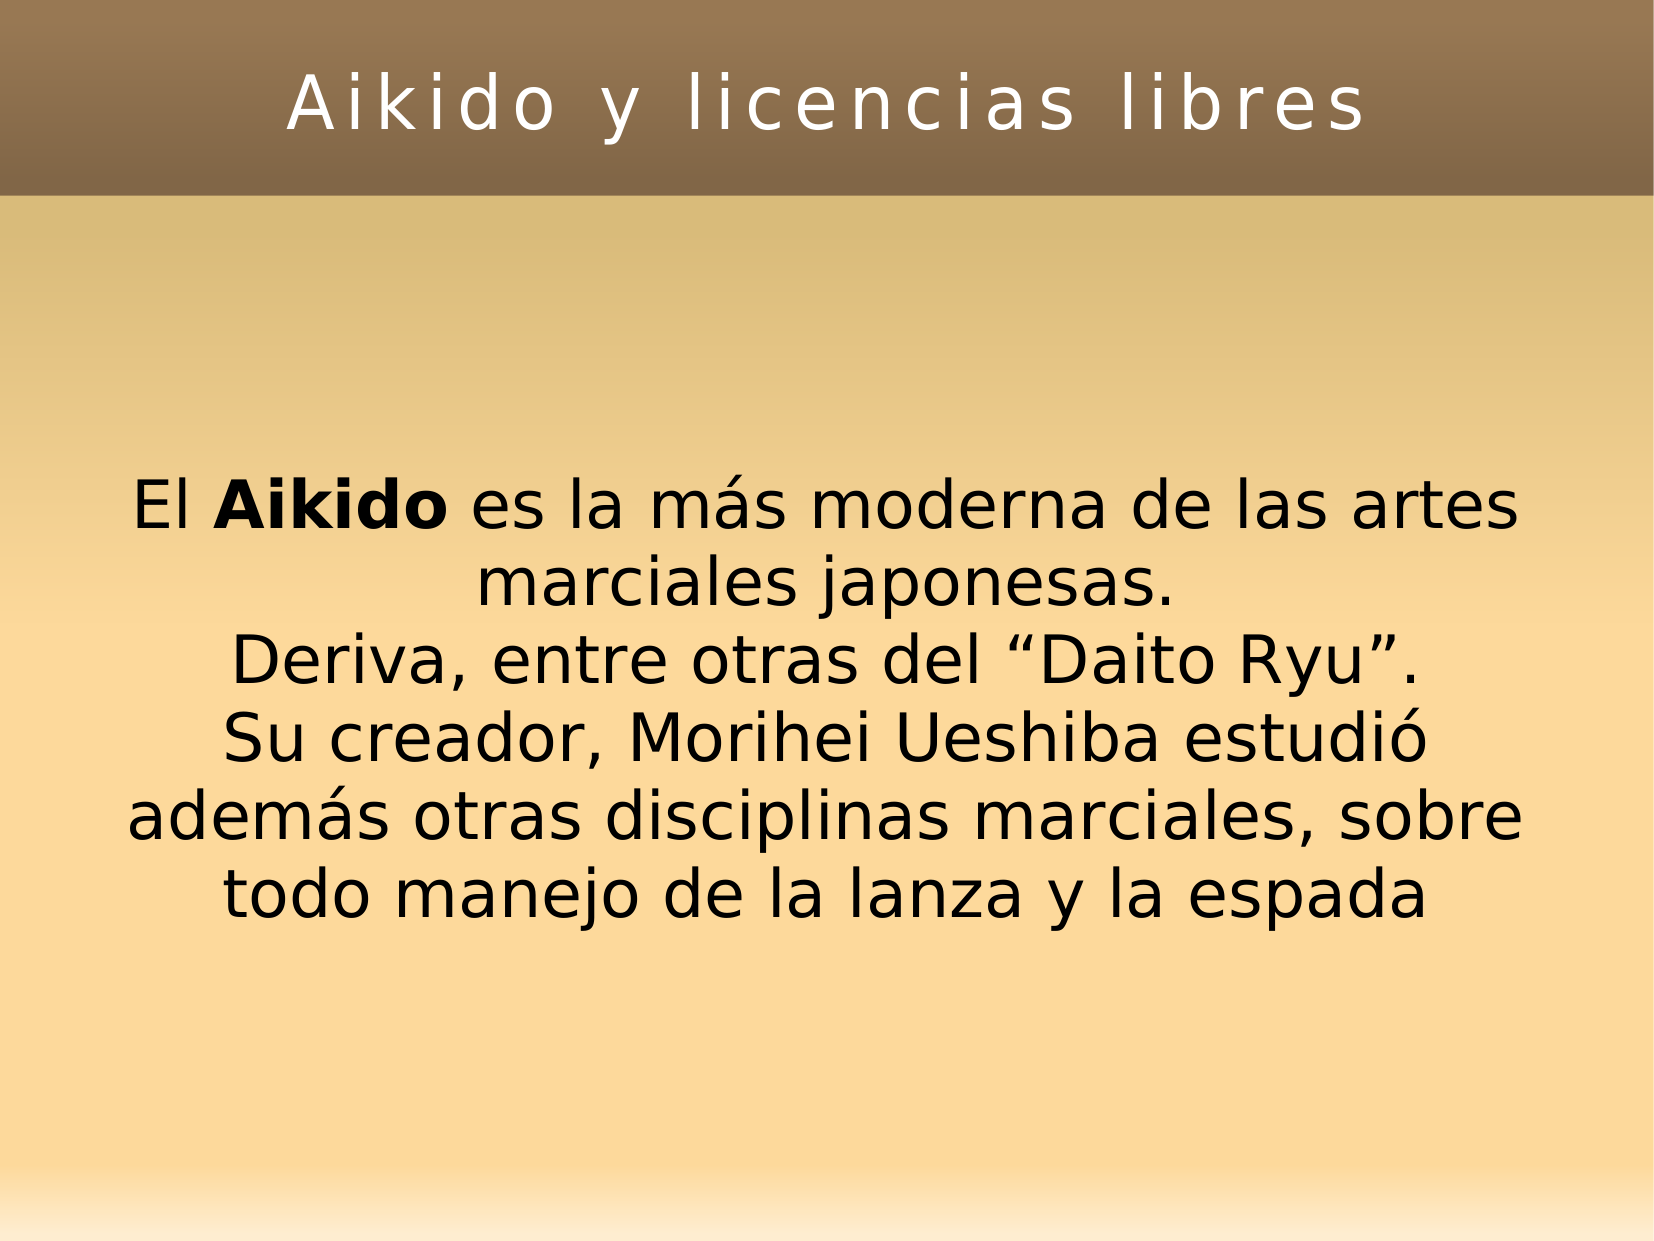

# Aikido y licencias libres
El Aikido es la más moderna de las artes marciales japonesas.
Deriva, entre otras del “Daito Ryu”.
Su creador, Morihei Ueshiba estudió además otras disciplinas marciales, sobre todo manejo de la lanza y la espada